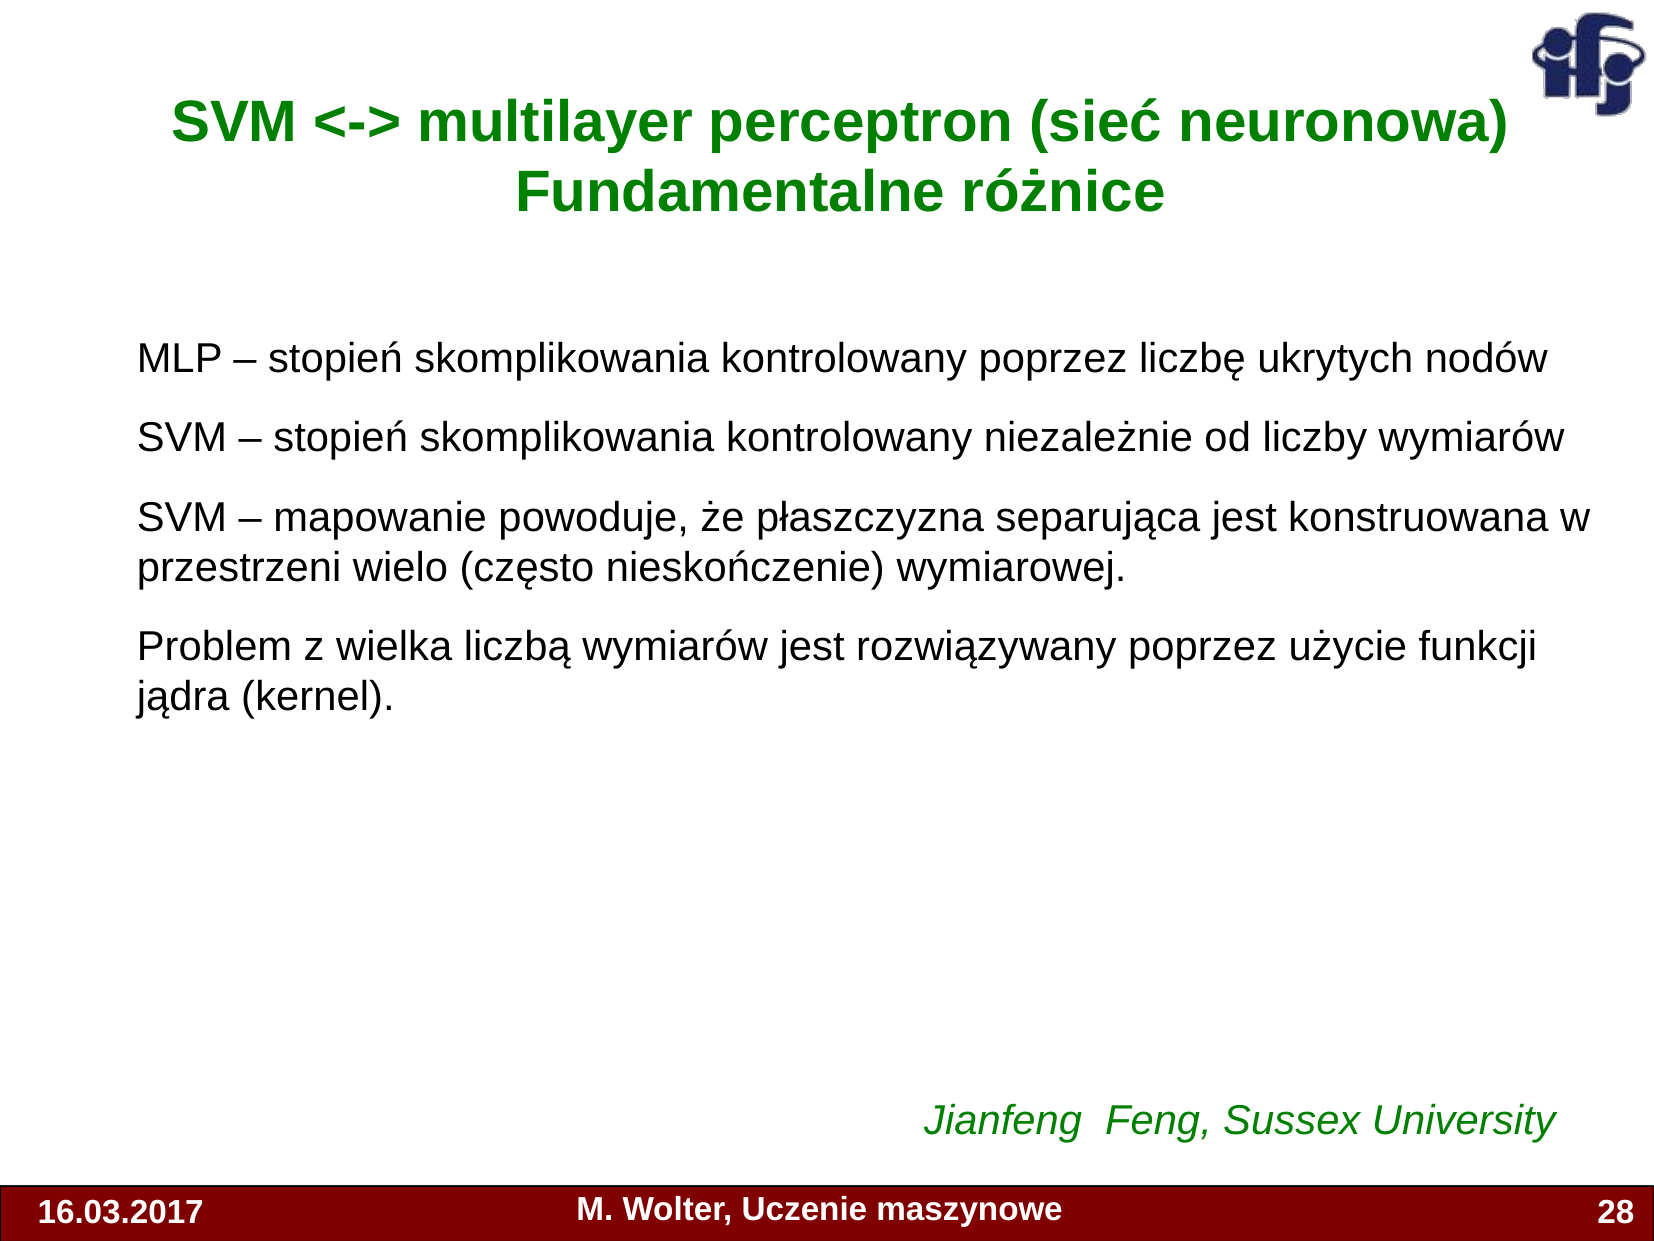

# SVM <-> multilayer perceptron (sieć neuronowa) Fundamentalne różnice
MLP – stopień skomplikowania kontrolowany poprzez liczbę ukrytych nodów
SVM – stopień skomplikowania kontrolowany niezależnie od liczby wymiarów
SVM – mapowanie powoduje, że płaszczyzna separująca jest konstruowana w przestrzeni wielo (często nieskończenie) wymiarowej.
Problem z wielka liczbą wymiarów jest rozwiązywany poprzez użycie funkcji jądra (kernel).
Jianfeng Feng, Sussex University
7.11.2007
Marcin Wolter, "Support Vector Machines"